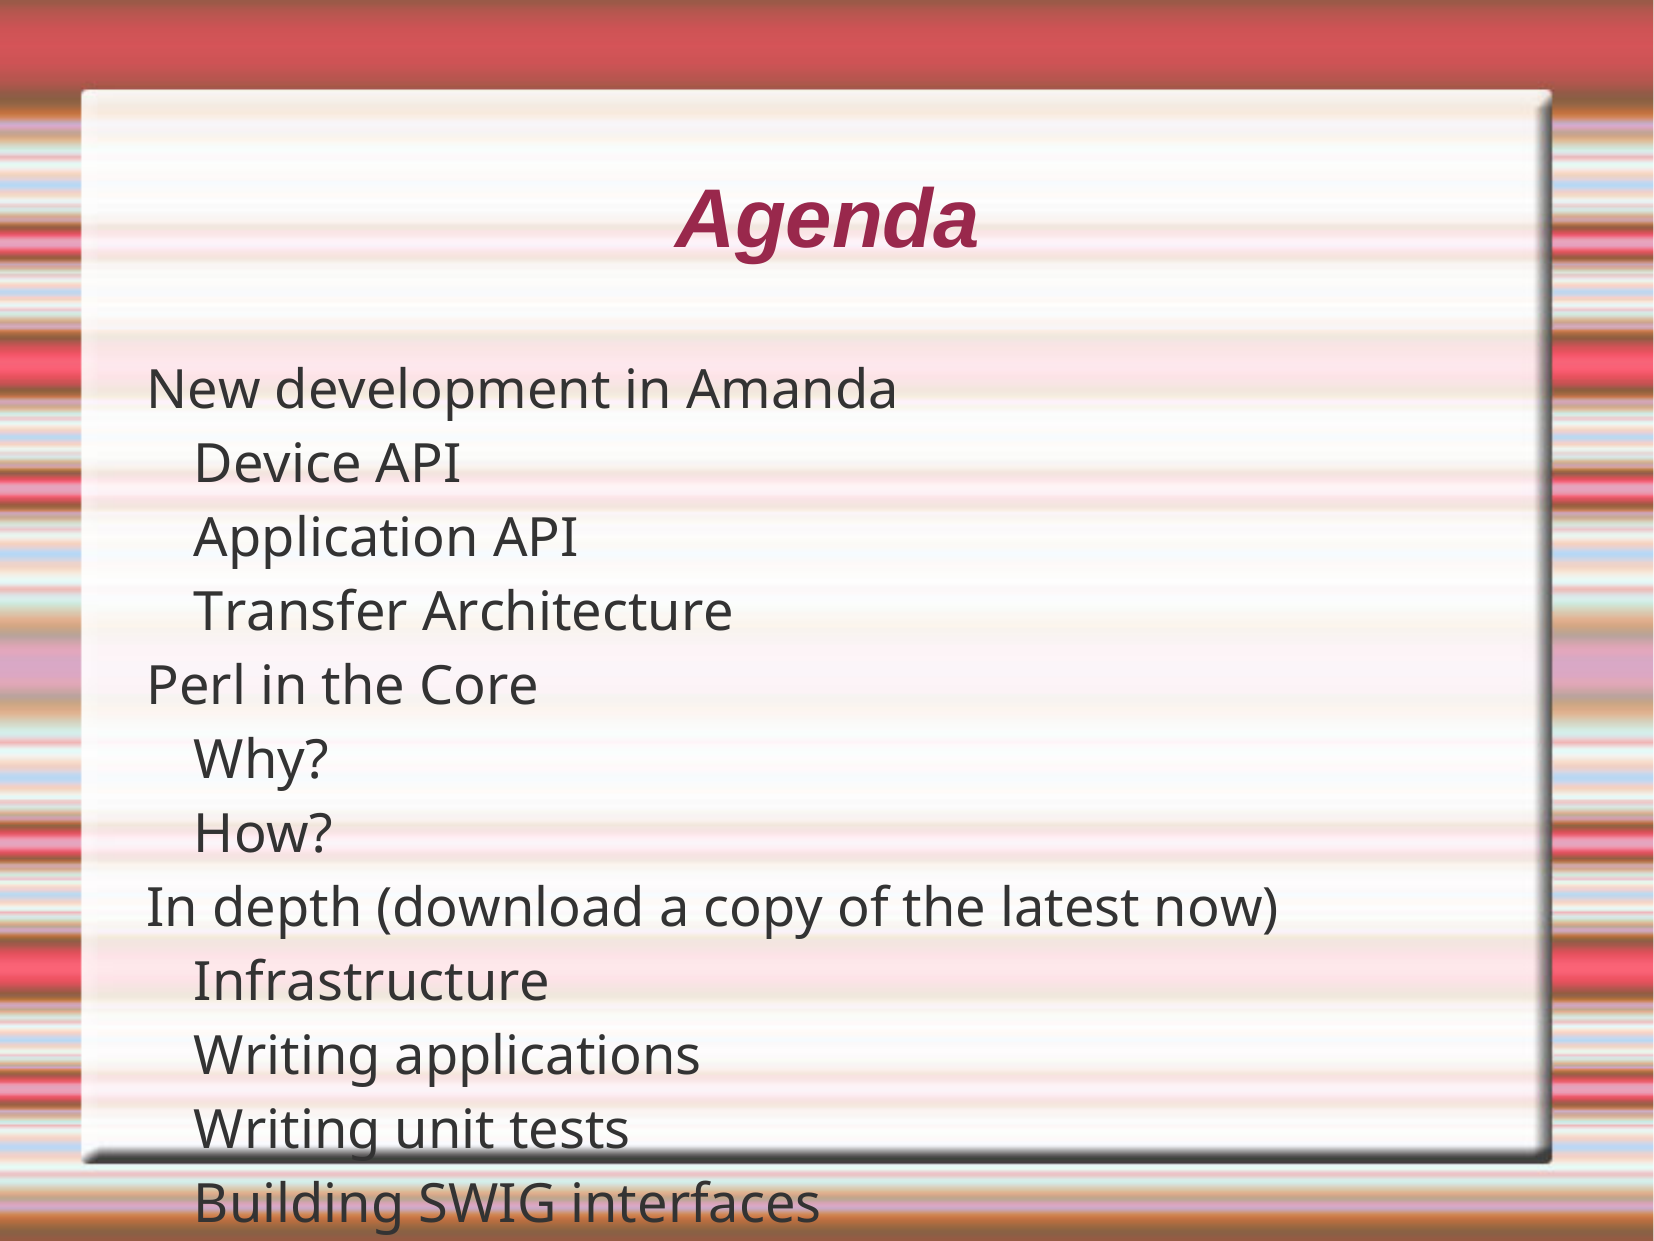

# Agenda
New development in Amanda
Device API
Application API
Transfer Architecture
Perl in the Core
Why?
How?
In depth (download a copy of the latest now)
Infrastructure
Writing applications
Writing unit tests
Building SWIG interfaces